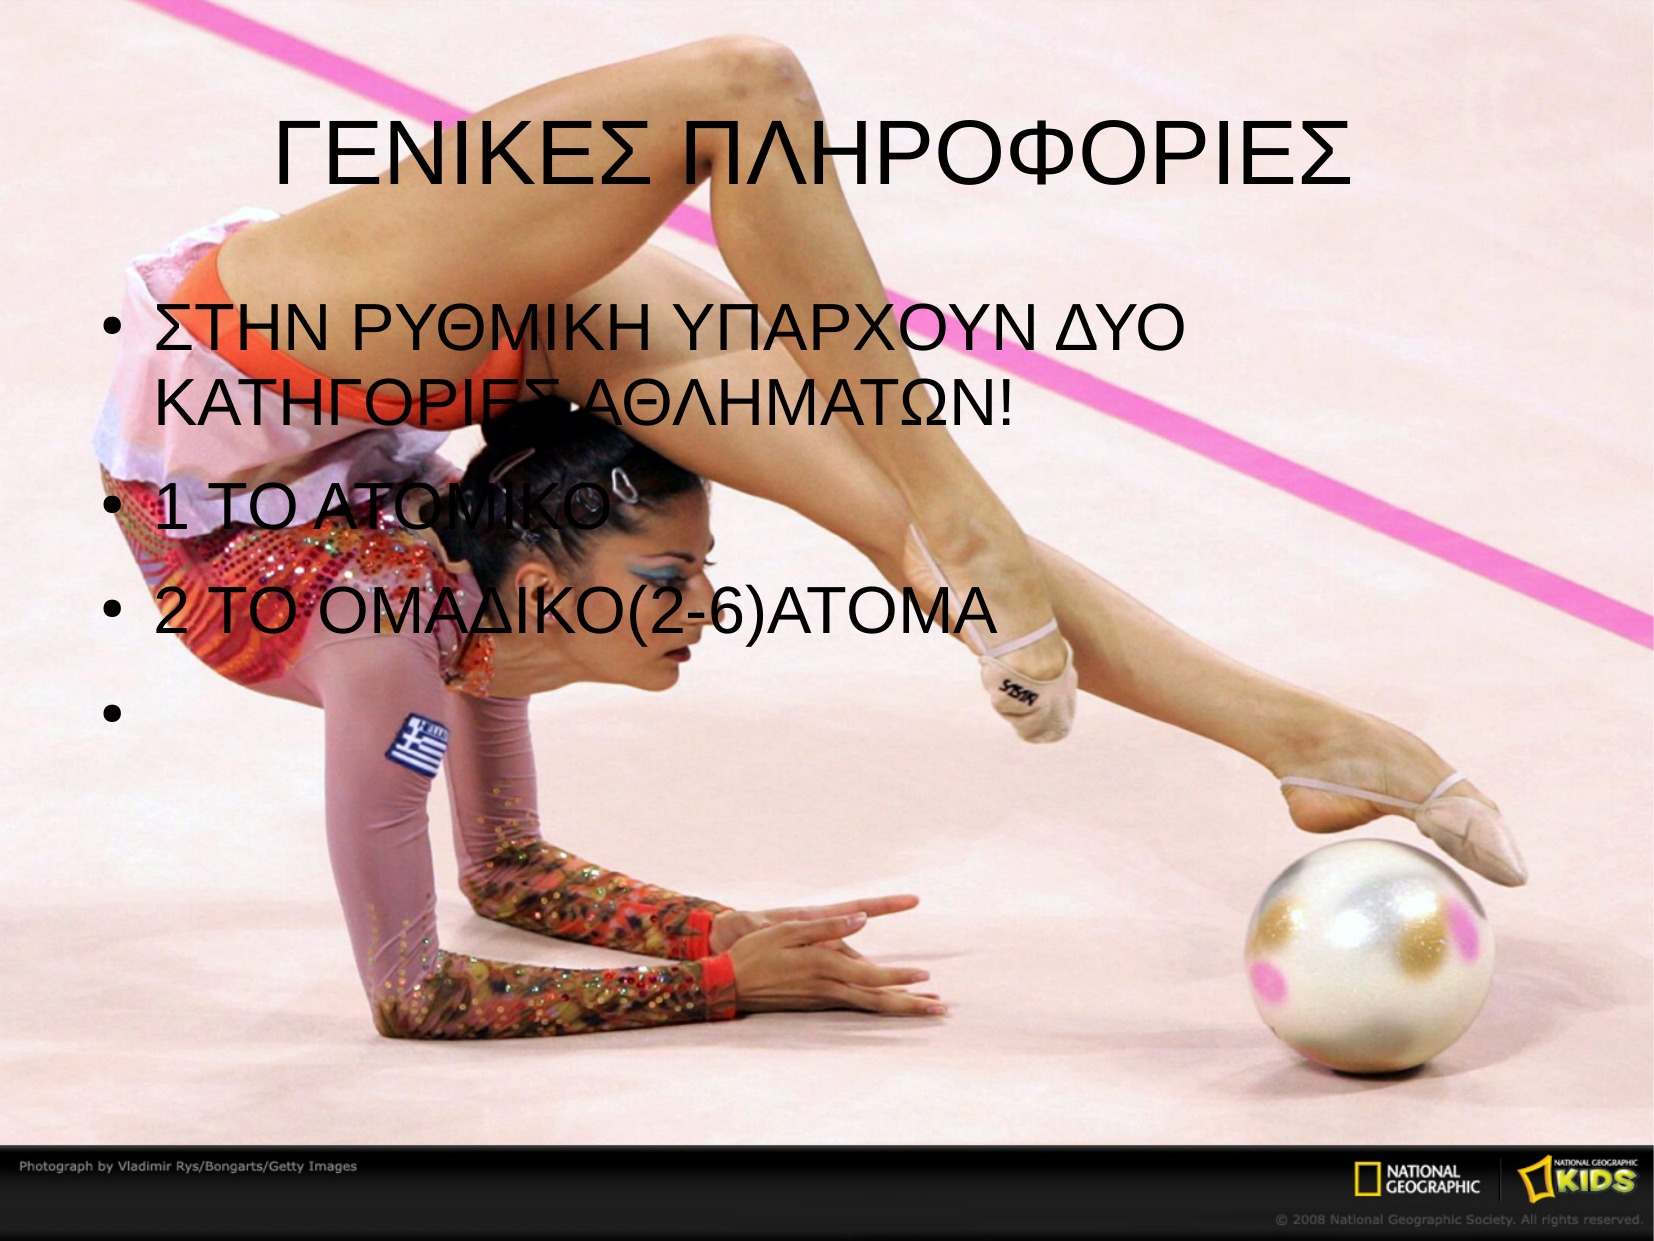

# ΓΕΝΙΚΕΣ ΠΛΗΡΟΦΟΡΙΕΣ
ΣΤΗΝ ΡΥΘΜΙΚΗ ΥΠΑΡΧΟΥΝ ΔΥΟ ΚΑΤΗΓΟΡΙΕΣ ΑΘΛΗΜΑΤΩΝ!
1 ΤΟ ΑΤΟΜΙΚΟ
2 ΤΟ ΟΜΑΔΙΚΟ(2-6)ΑΤΟΜΑ